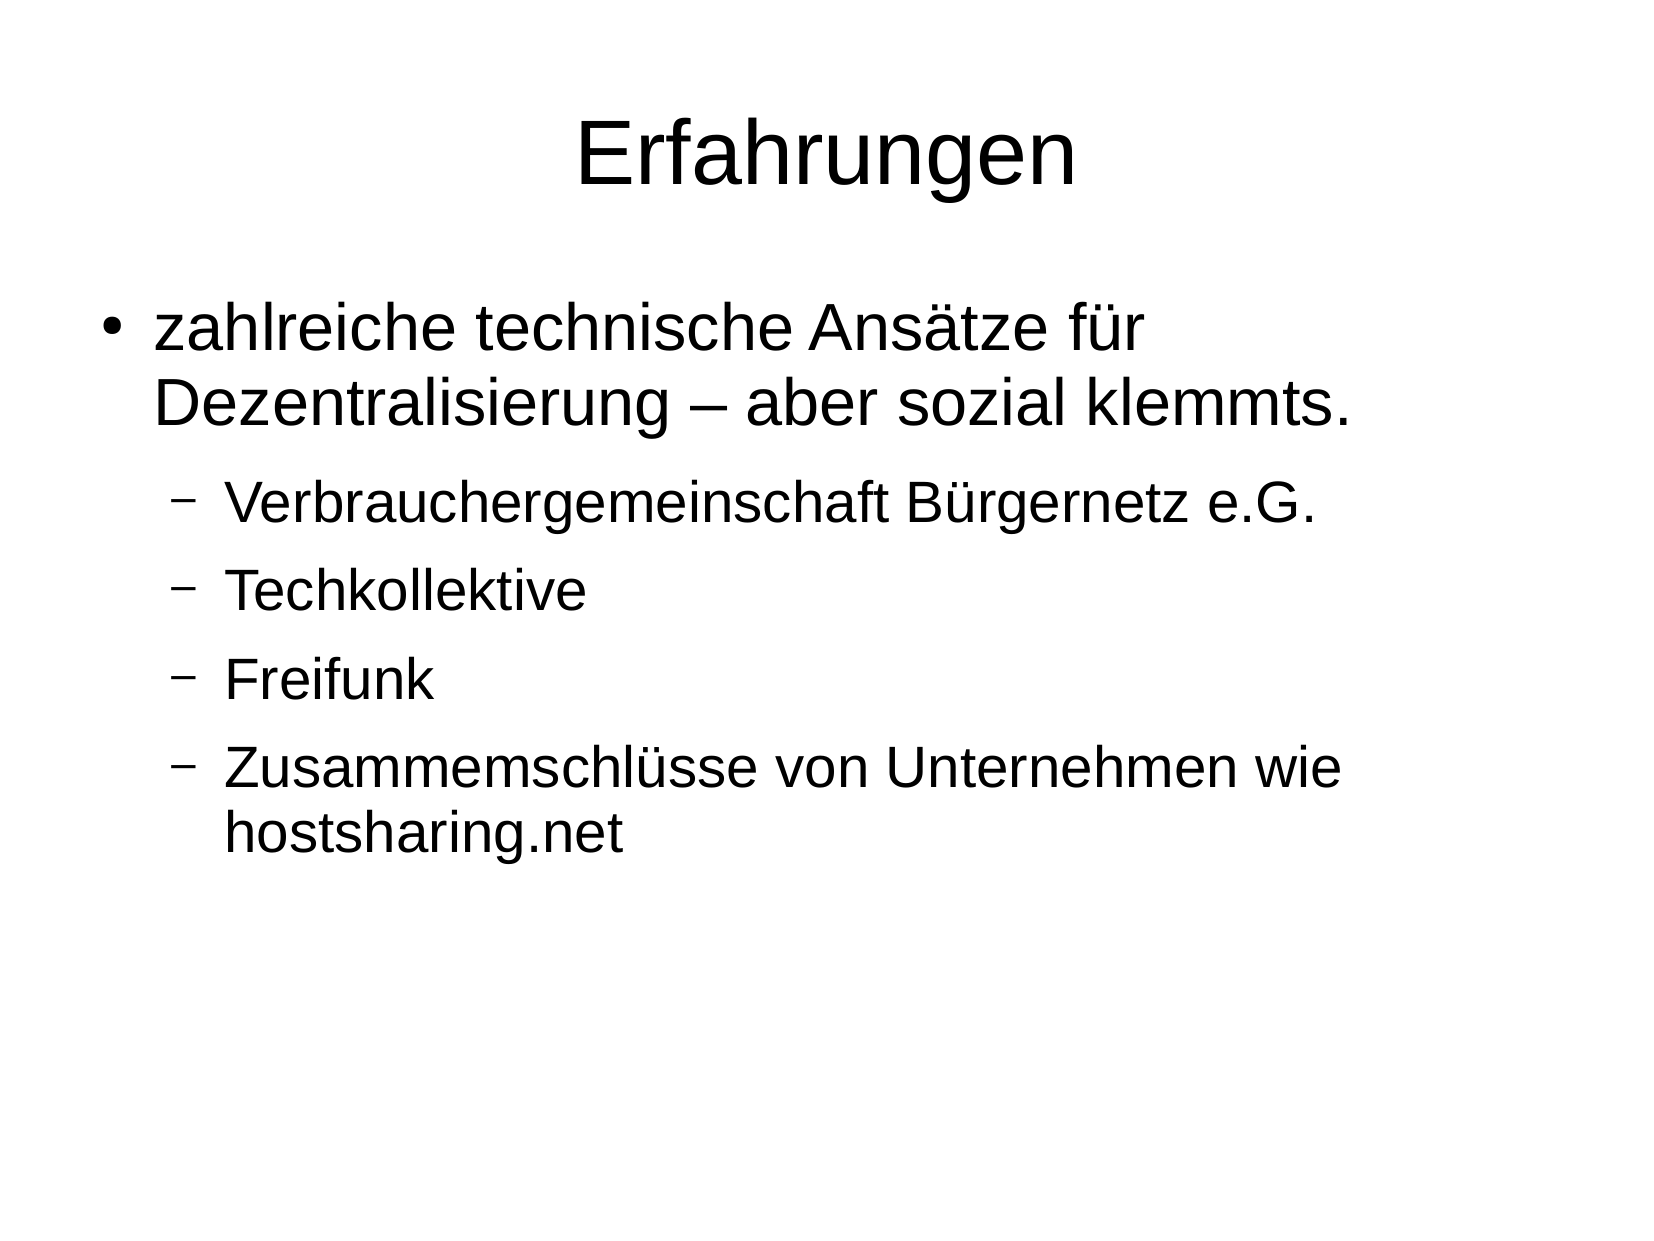

# Erfahrungen
zahlreiche technische Ansätze für Dezentralisierung – aber sozial klemmts.
Verbrauchergemeinschaft Bürgernetz e.G.
Techkollektive
Freifunk
Zusammemschlüsse von Unternehmen wie
hostsharing.net